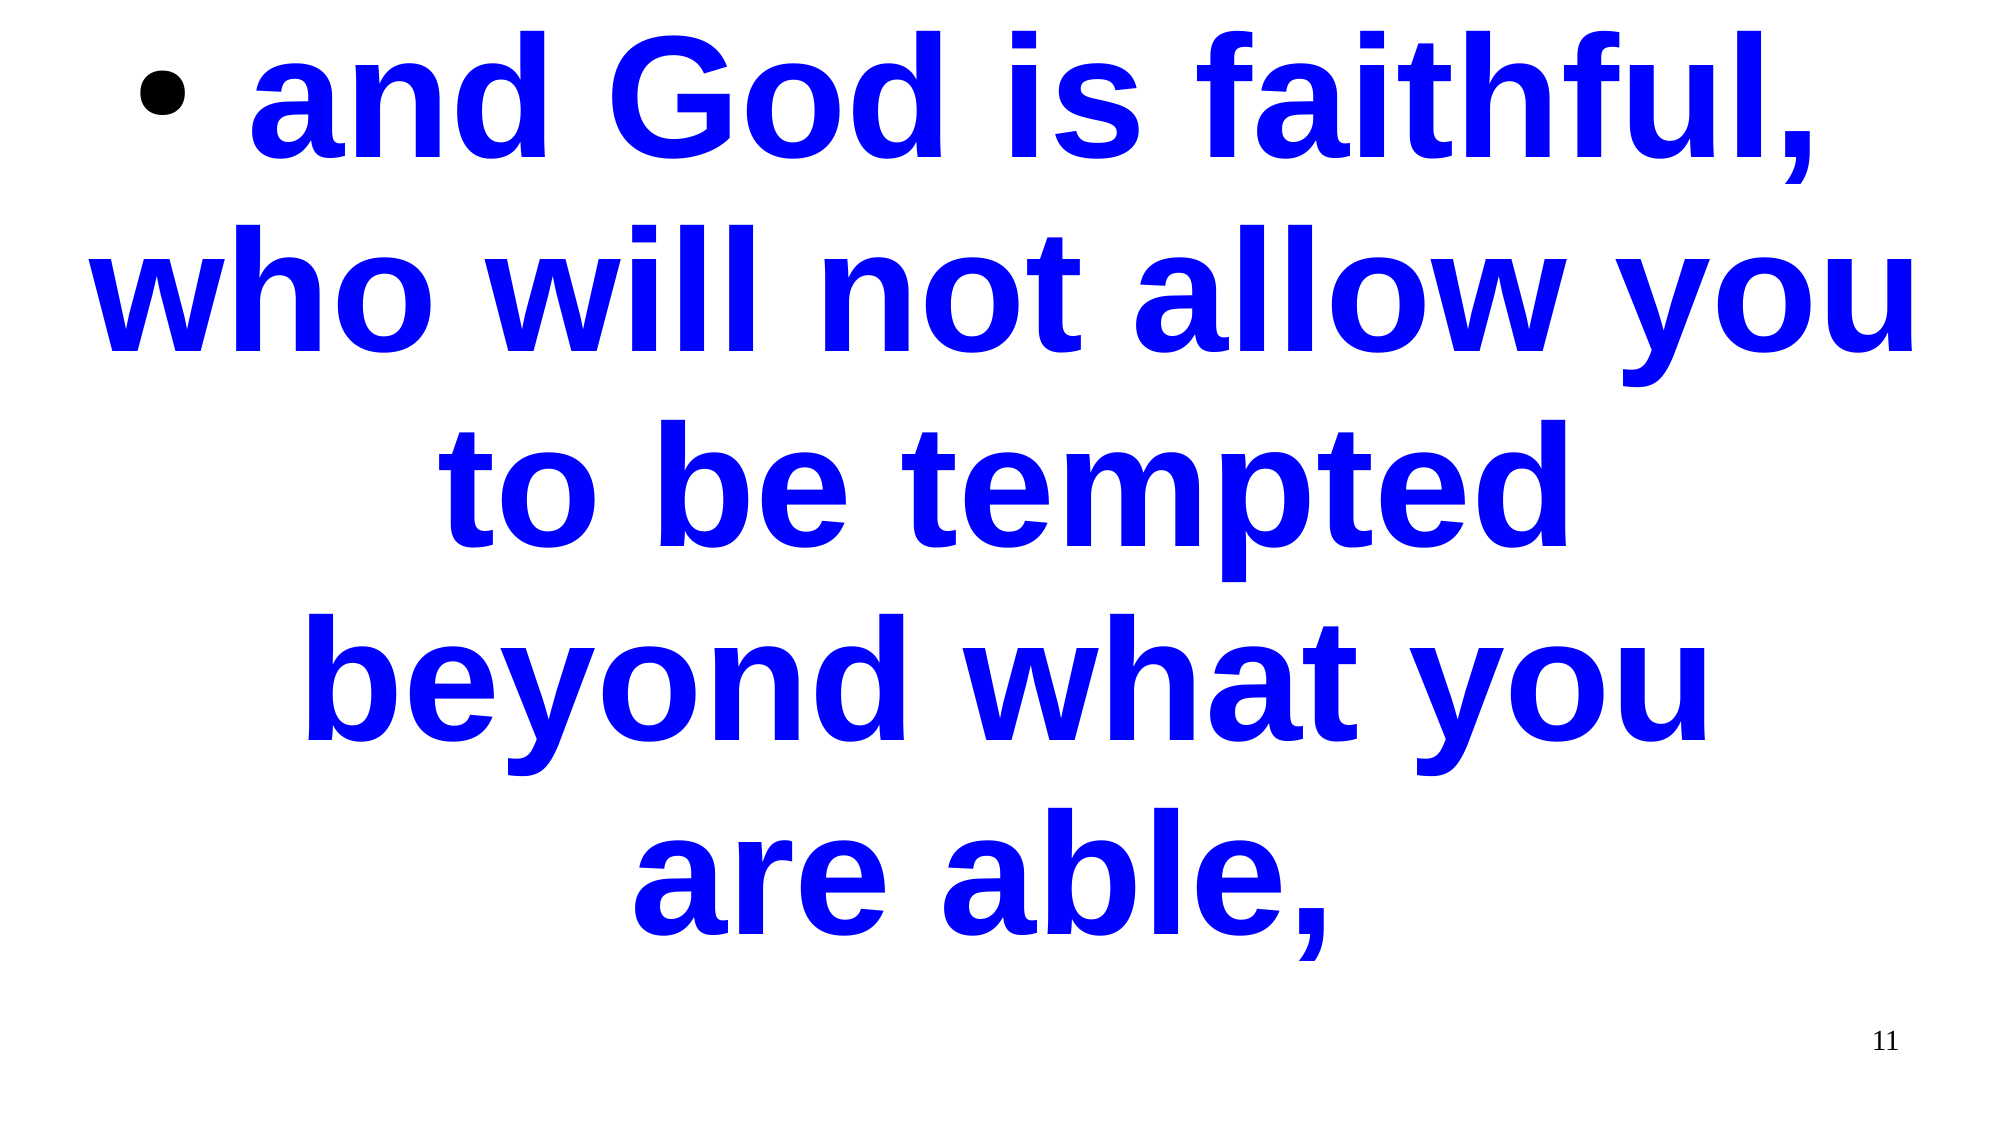

# and God is faithful, who will not allow you to be tempted beyond what you are able,
11